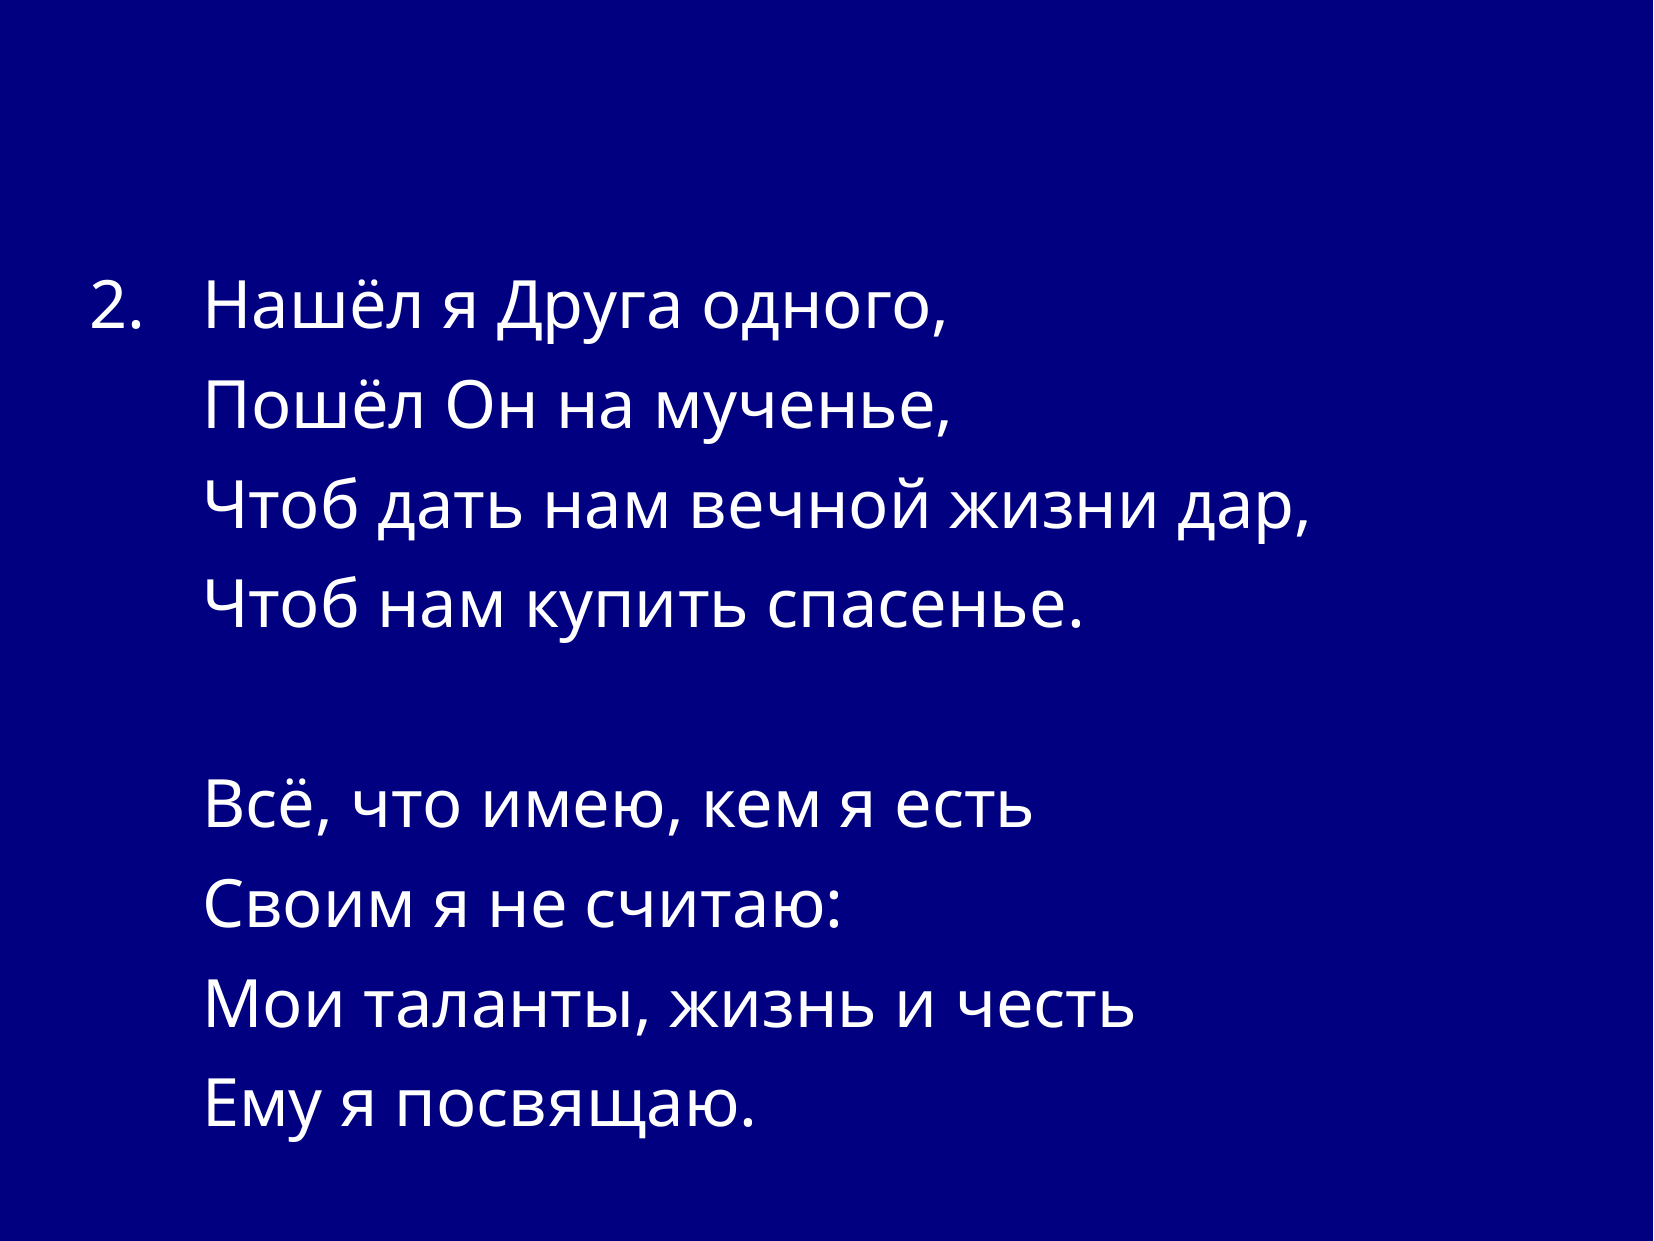

2.	Нашёл я Друга одного,
	Пошёл Он на мученье,
	Чтоб дать нам вечной жизни дар,
	Чтоб нам купить спасенье.
	Всё, что имею, кем я есть
	Своим я не считаю:
	Мои таланты, жизнь и честь
	Ему я посвящаю.